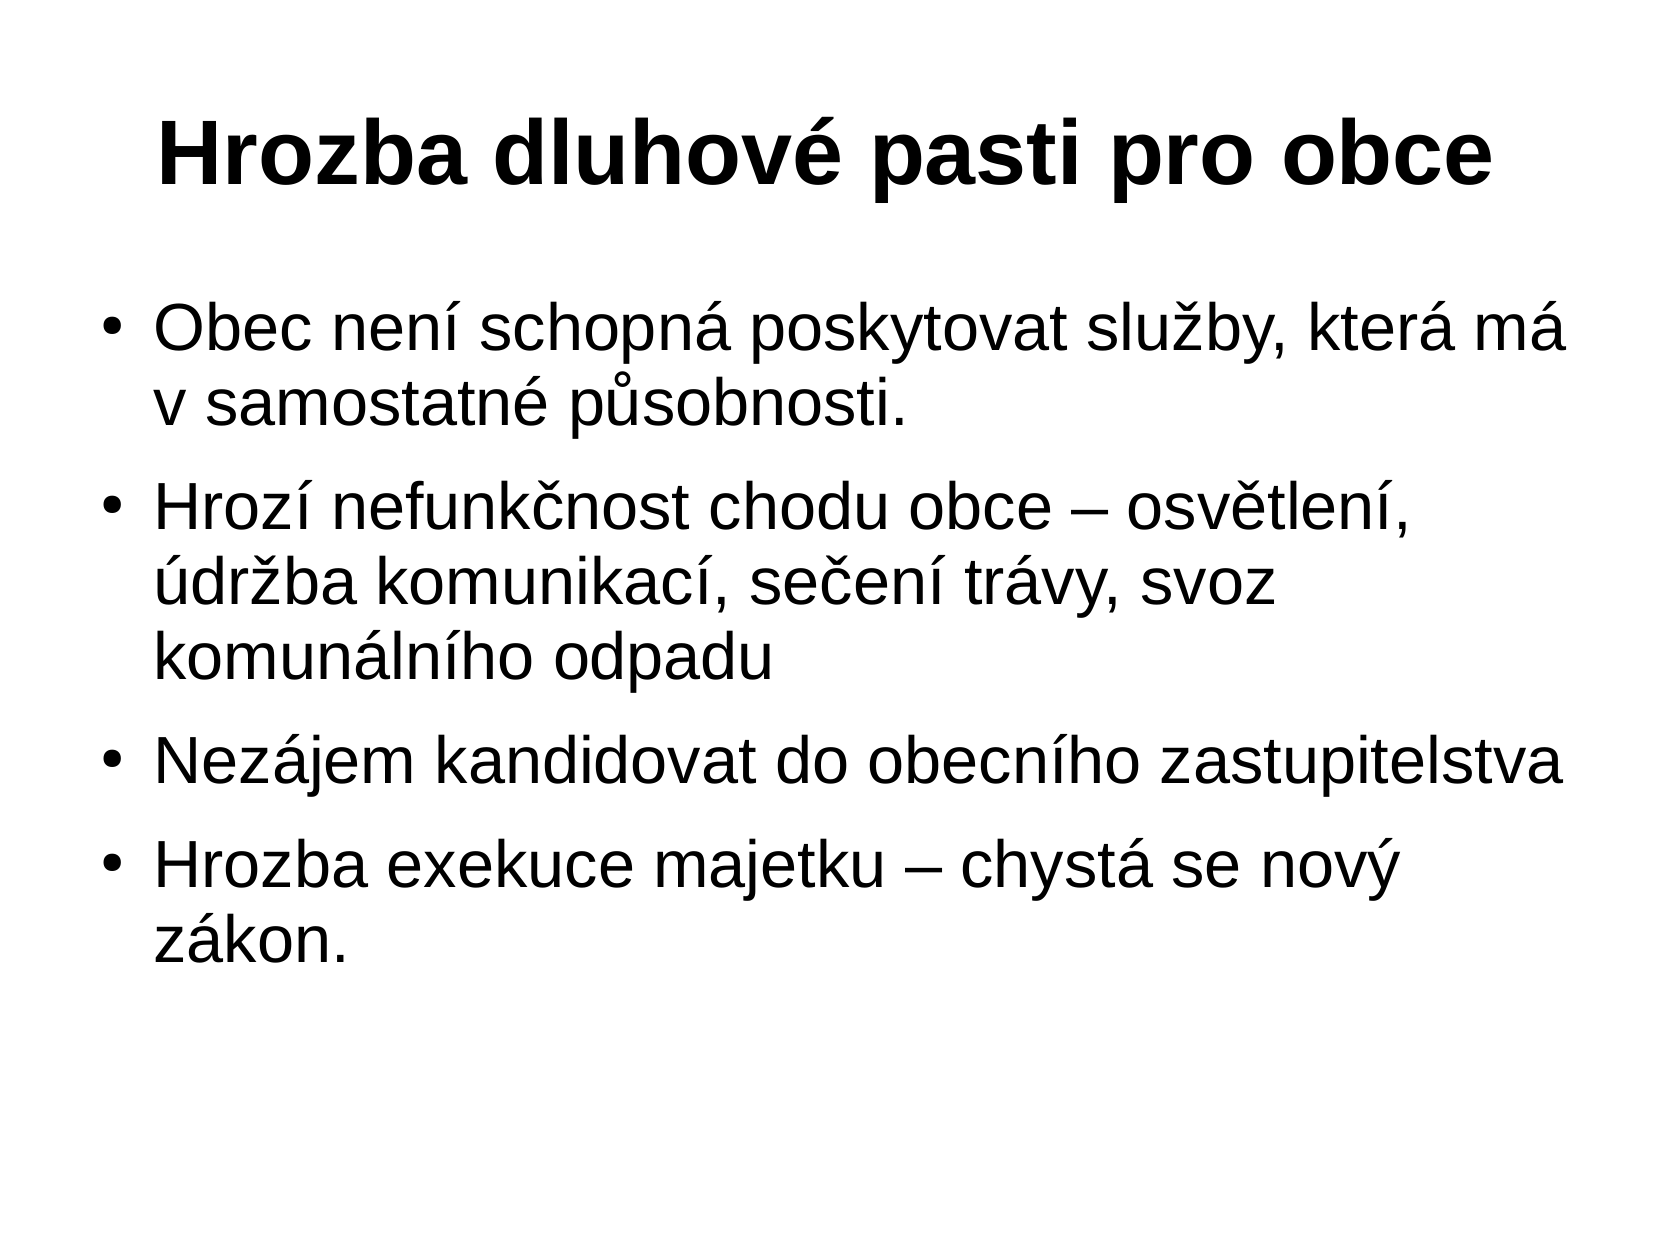

# Hrozba dluhové pasti pro obce
Obec není schopná poskytovat služby, která má v samostatné působnosti.
Hrozí nefunkčnost chodu obce – osvětlení, údržba komunikací, sečení trávy, svoz komunálního odpadu
Nezájem kandidovat do obecního zastupitelstva
Hrozba exekuce majetku – chystá se nový zákon.